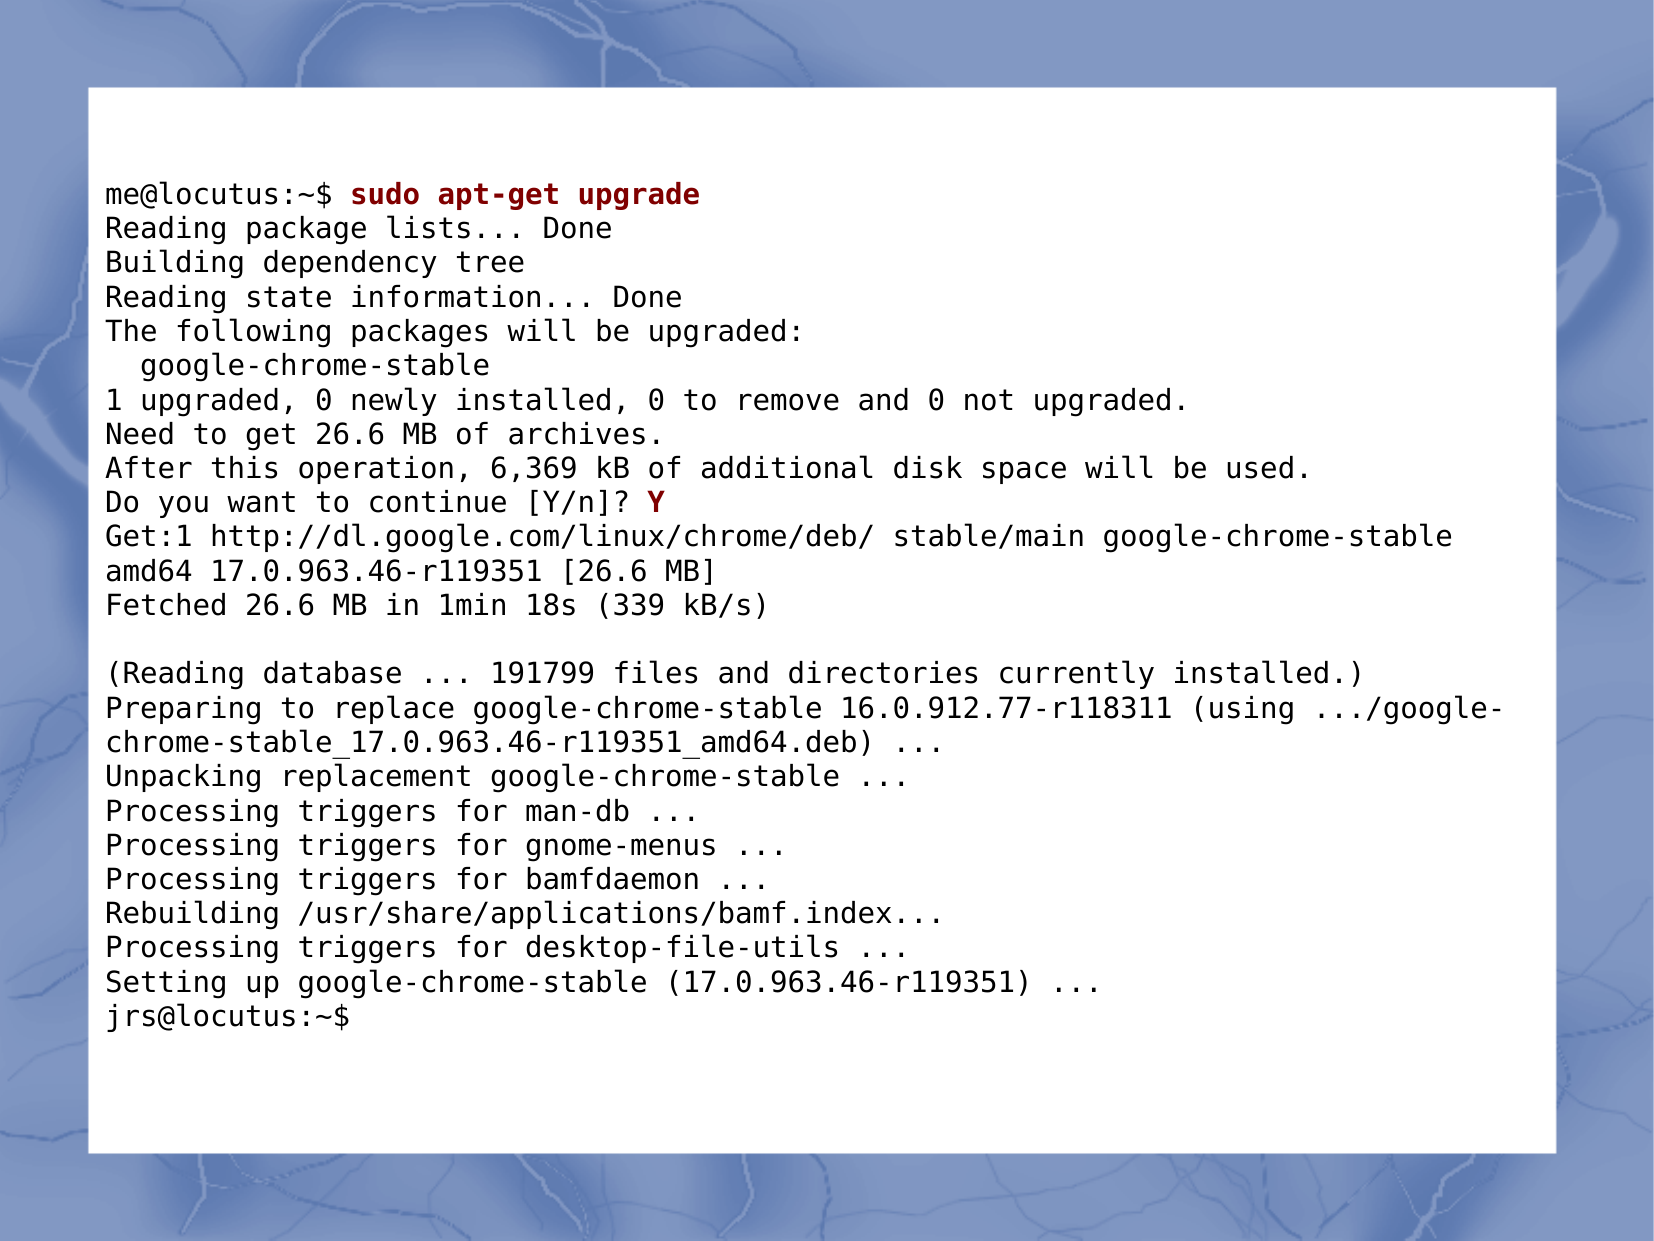

# me@locutus:~$ sudo apt-get upgrade Reading package lists... Done Building dependency tree Reading state information... Done The following packages will be upgraded: google-chrome-stable 1 upgraded, 0 newly installed, 0 to remove and 0 not upgraded. Need to get 26.6 MB of archives. After this operation, 6,369 kB of additional disk space will be used. Do you want to continue [Y/n]? Y Get:1 http://dl.google.com/linux/chrome/deb/ stable/main google-chrome-stable amd64 17.0.963.46-r119351 [26.6 MB] Fetched 26.6 MB in 1min 18s (339 kB/s) (Reading database ... 191799 files and directories currently installed.) Preparing to replace google-chrome-stable 16.0.912.77-r118311 (using .../google-chrome-stable_17.0.963.46-r119351_amd64.deb) ... Unpacking replacement google-chrome-stable ... Processing triggers for man-db ... Processing triggers for gnome-menus ... Processing triggers for bamfdaemon ... Rebuilding /usr/share/applications/bamf.index... Processing triggers for desktop-file-utils ... Setting up google-chrome-stable (17.0.963.46-r119351) ... jrs@locutus:~$